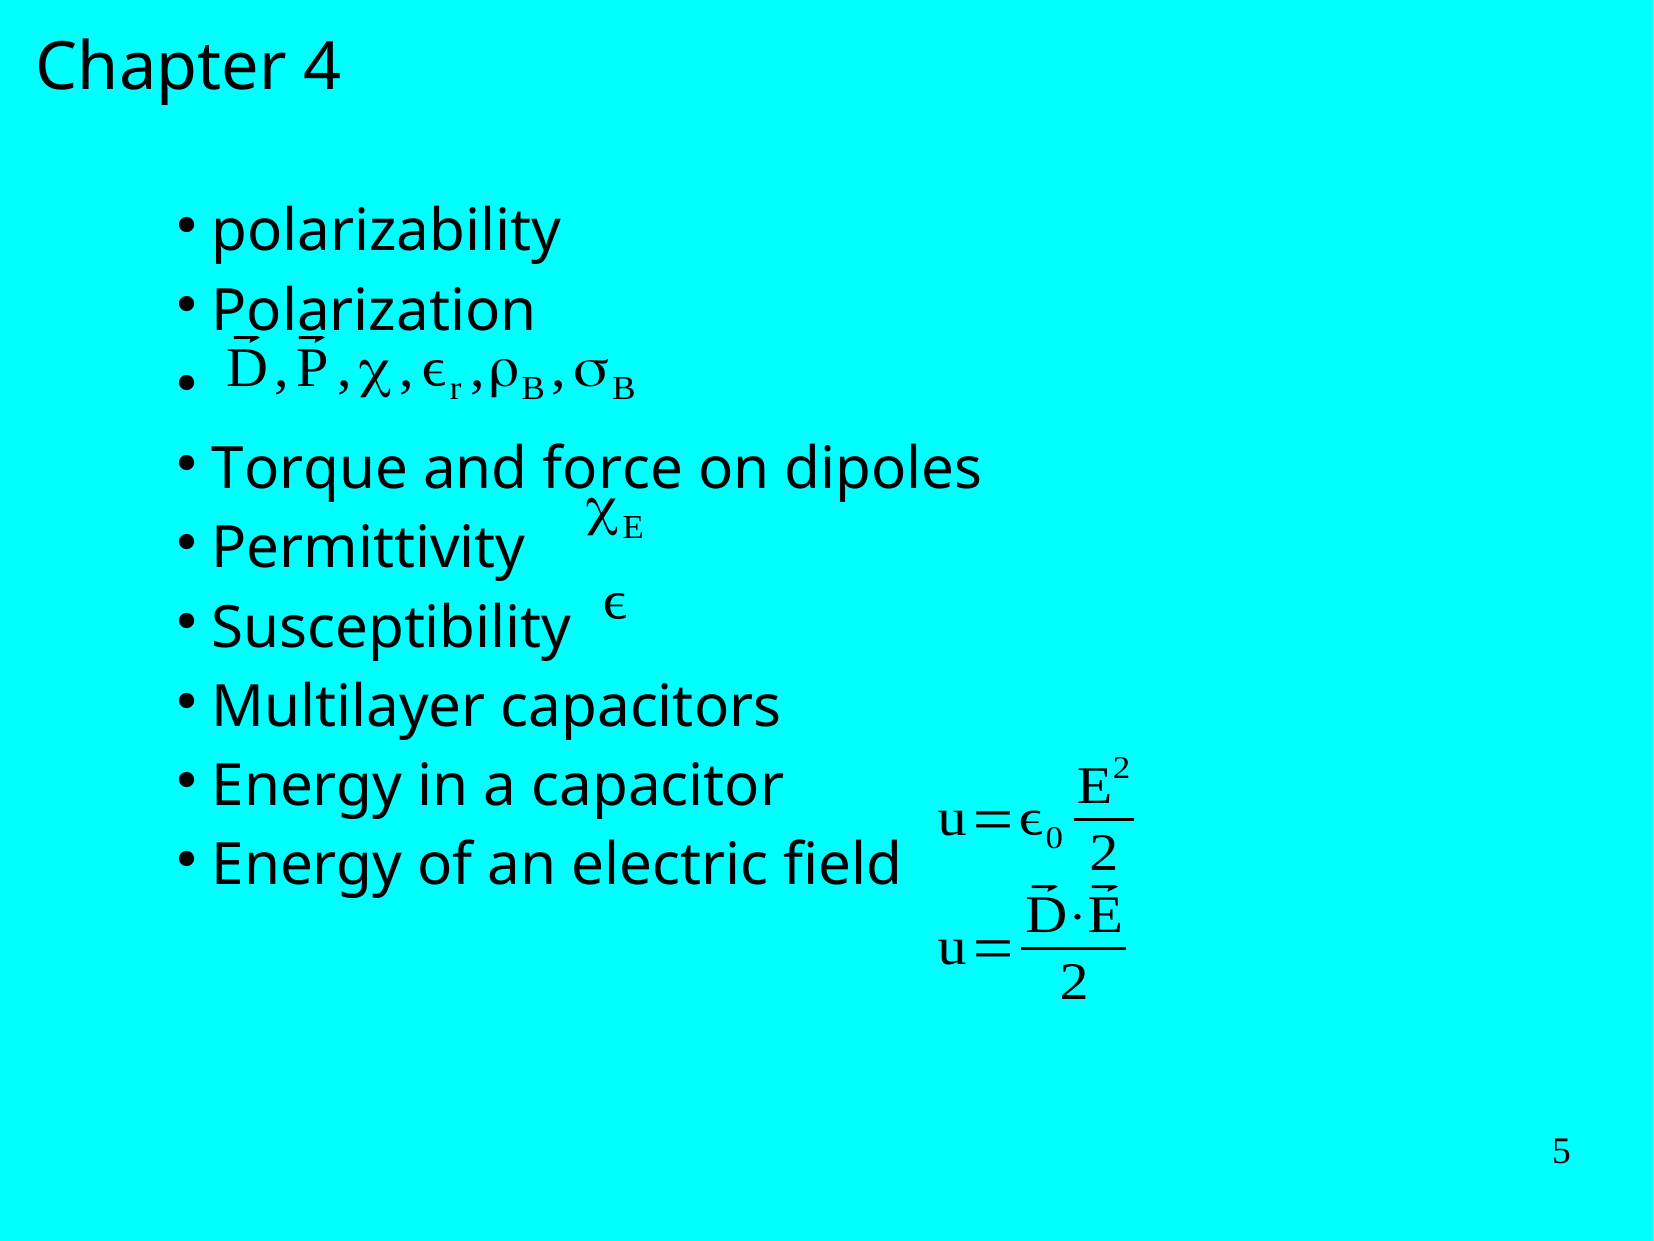

Chapter 4
polarizability
Polarization
Torque and force on dipoles
Permittivity
Susceptibility
Multilayer capacitors
Energy in a capacitor
Energy of an electric field
5